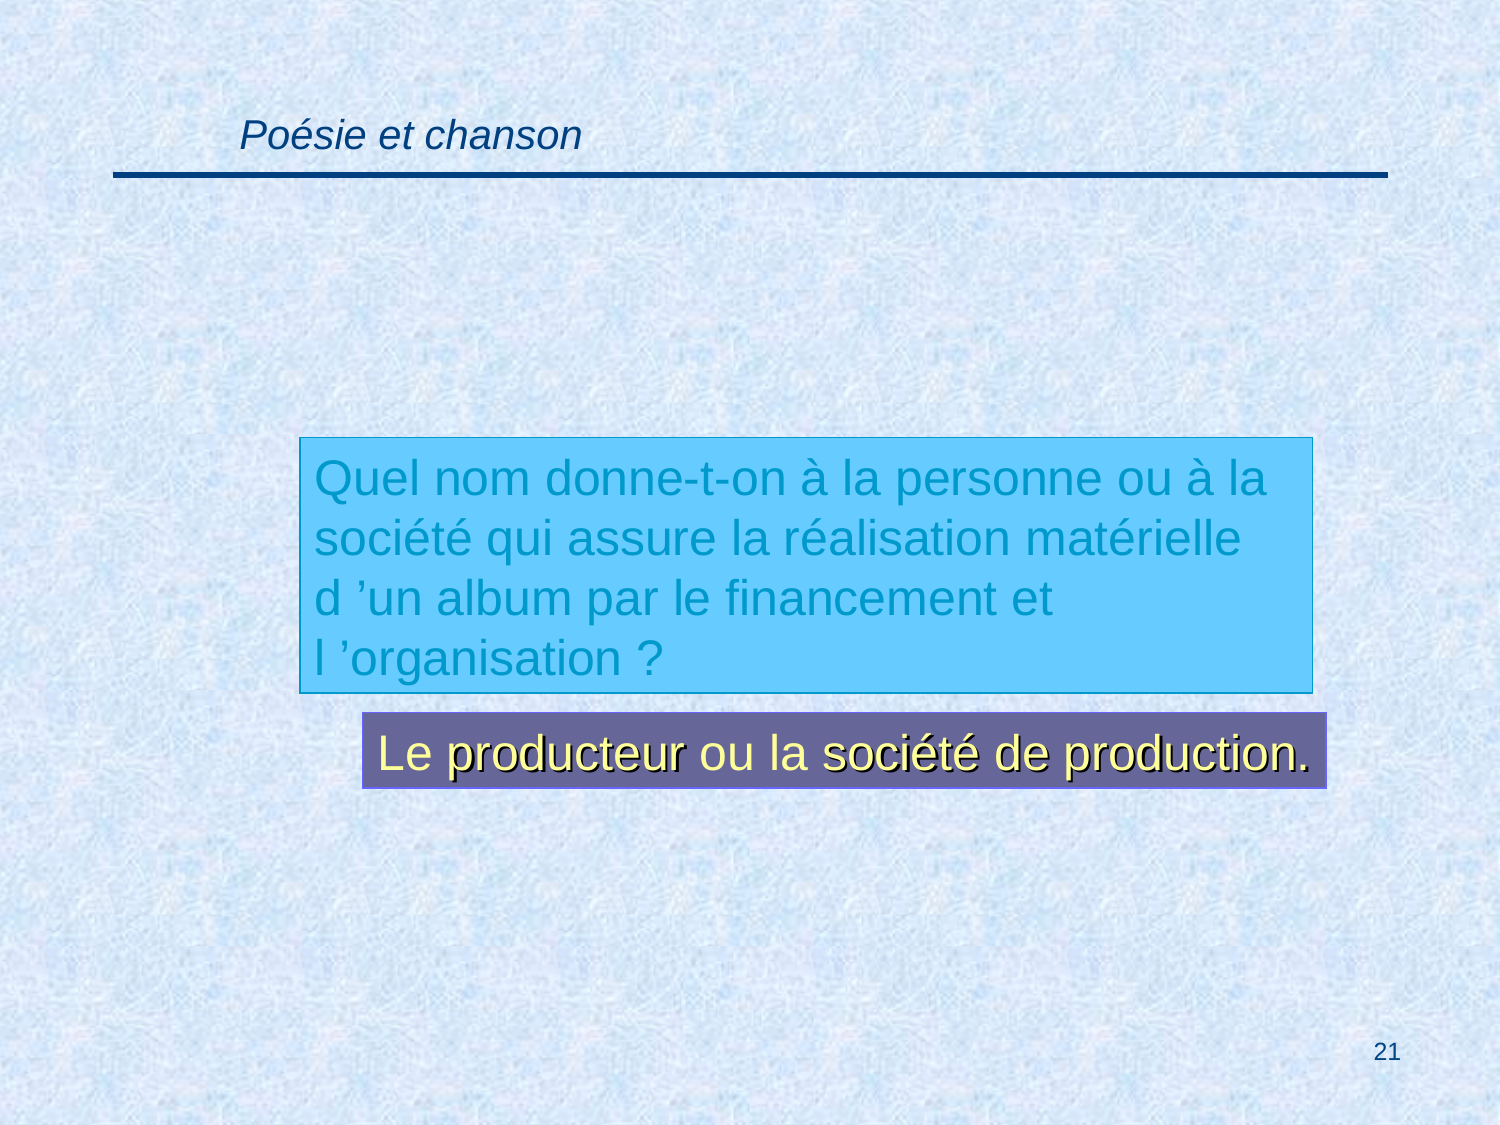

Poésie et chanson
Quel nom donne-t-on à la personne ou à la société qui assure la réalisation matérielle d ’un album par le financement et l ’organisation ?
Le producteur ou la société de production.
21